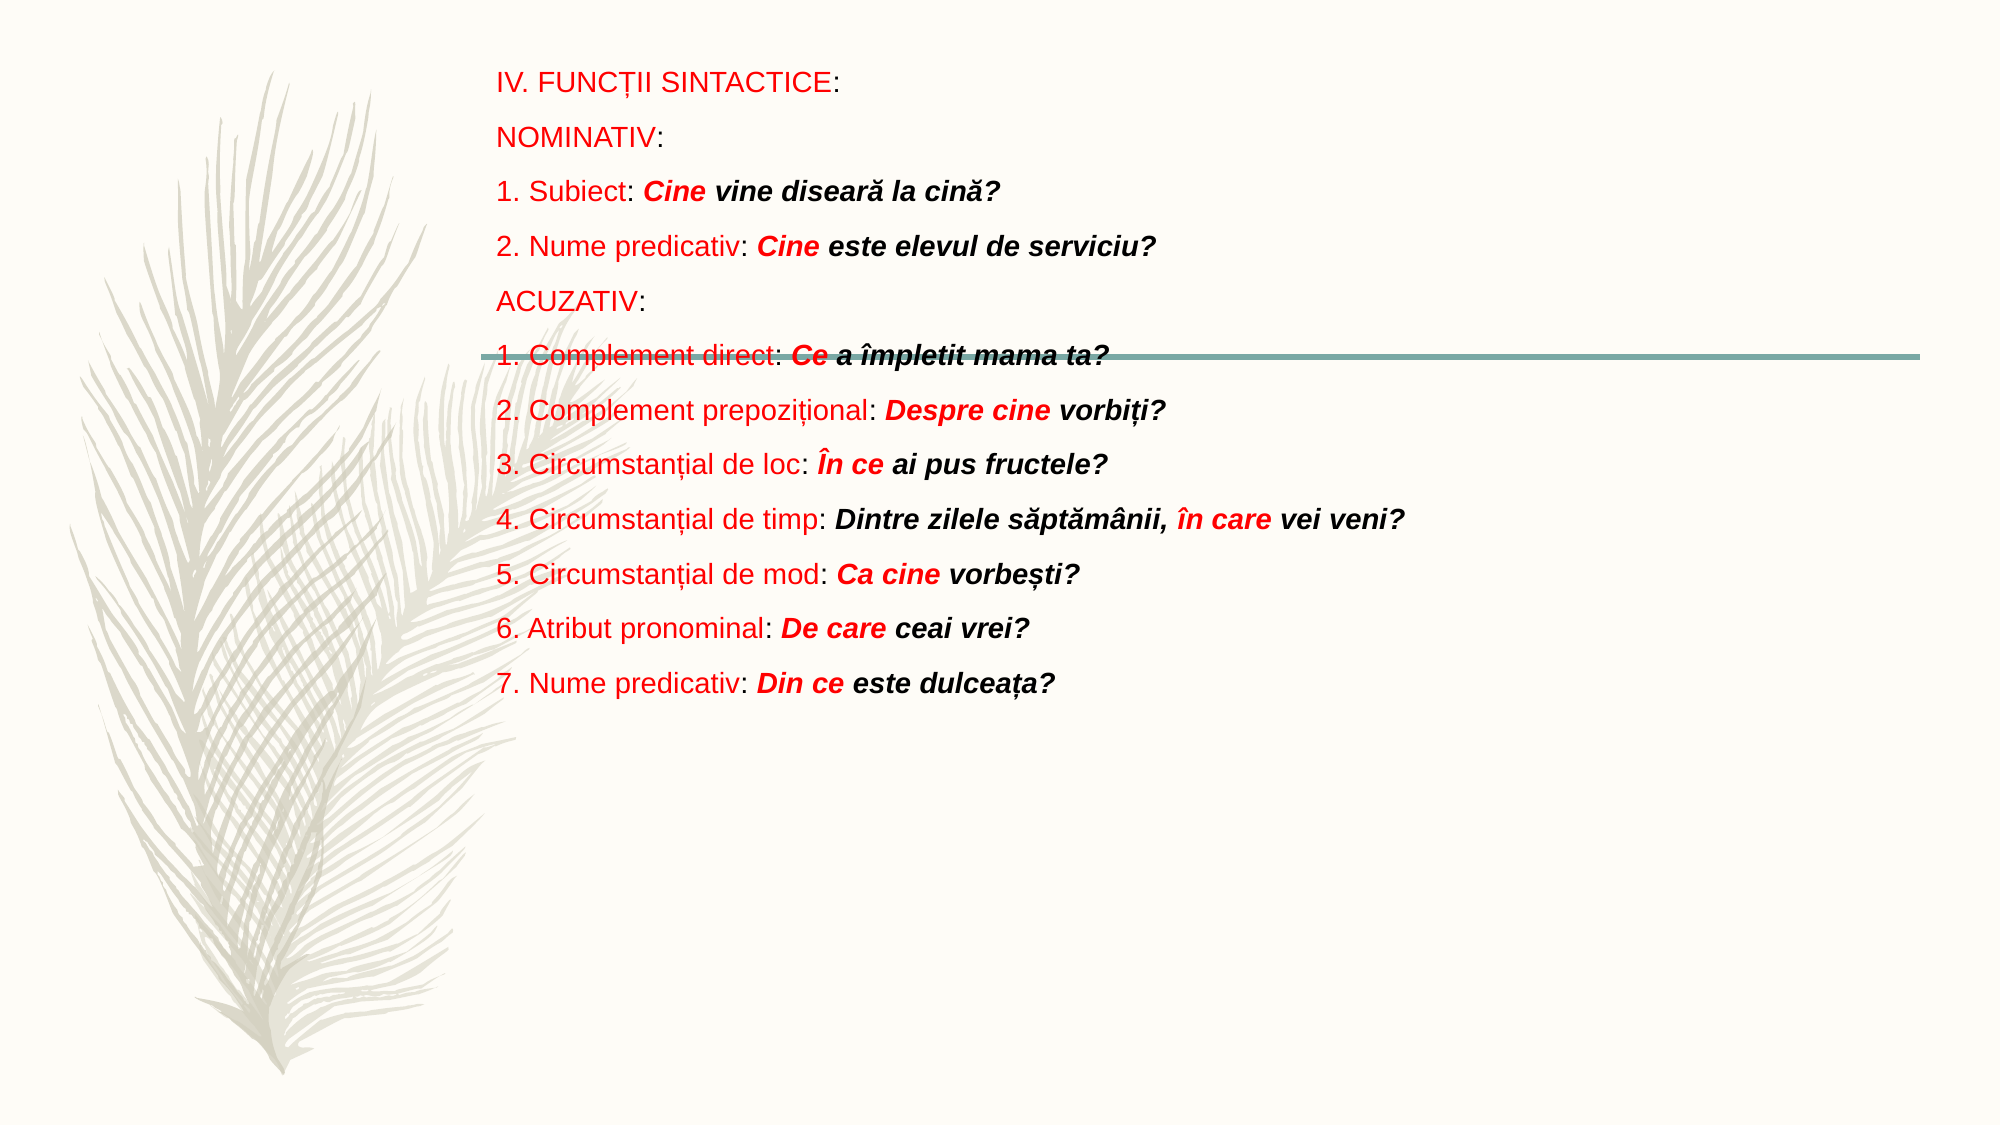

# IV. FUNCȚII SINTACTICE:
NOMINATIV:
1. Subiect: Cine vine diseară la cină?
2. Nume predicativ: Cine este elevul de serviciu?
ACUZATIV:
1. Complement direct: Ce a împletit mama ta?
2. Complement prepozițional: Despre cine vorbiți?
3. Circumstanțial de loc: În ce ai pus fructele?
4. Circumstanțial de timp: Dintre zilele săptămânii, în care vei veni?
5. Circumstanțial de mod: Ca cine vorbești?
6. Atribut pronominal: De care ceai vrei?
7. Nume predicativ: Din ce este dulceața?